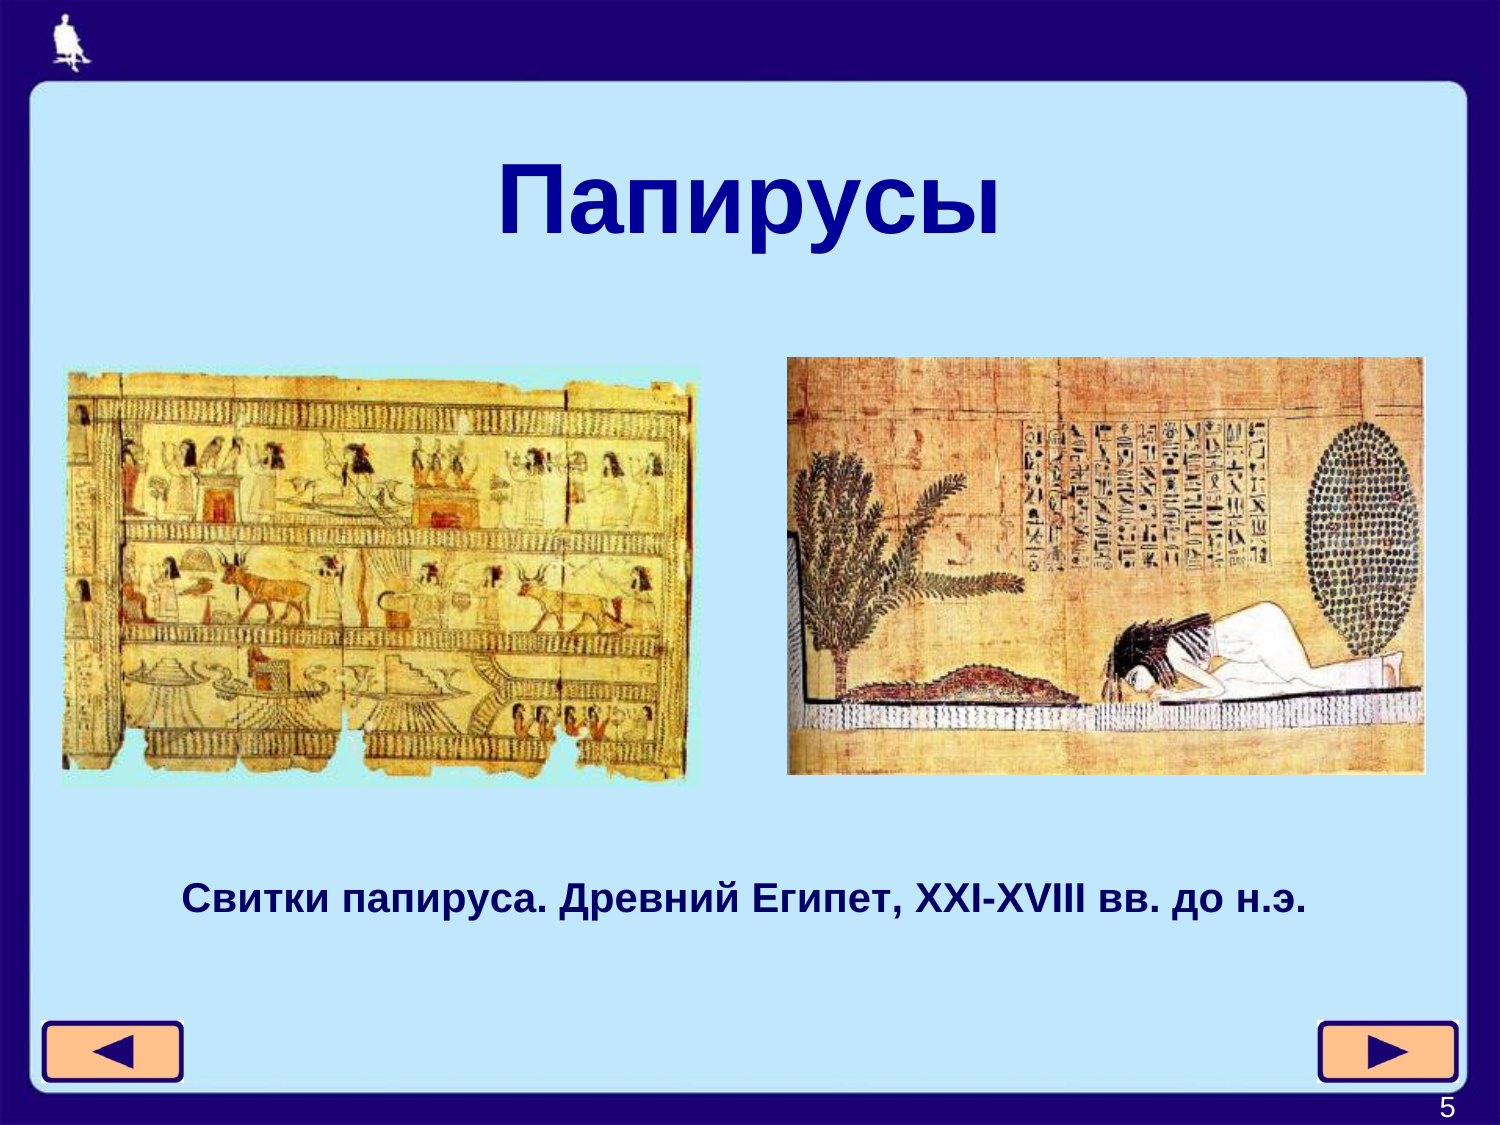

# Папирусы
Свитки папируса. Древний Египет, XXI-XVIII вв. до н.э.